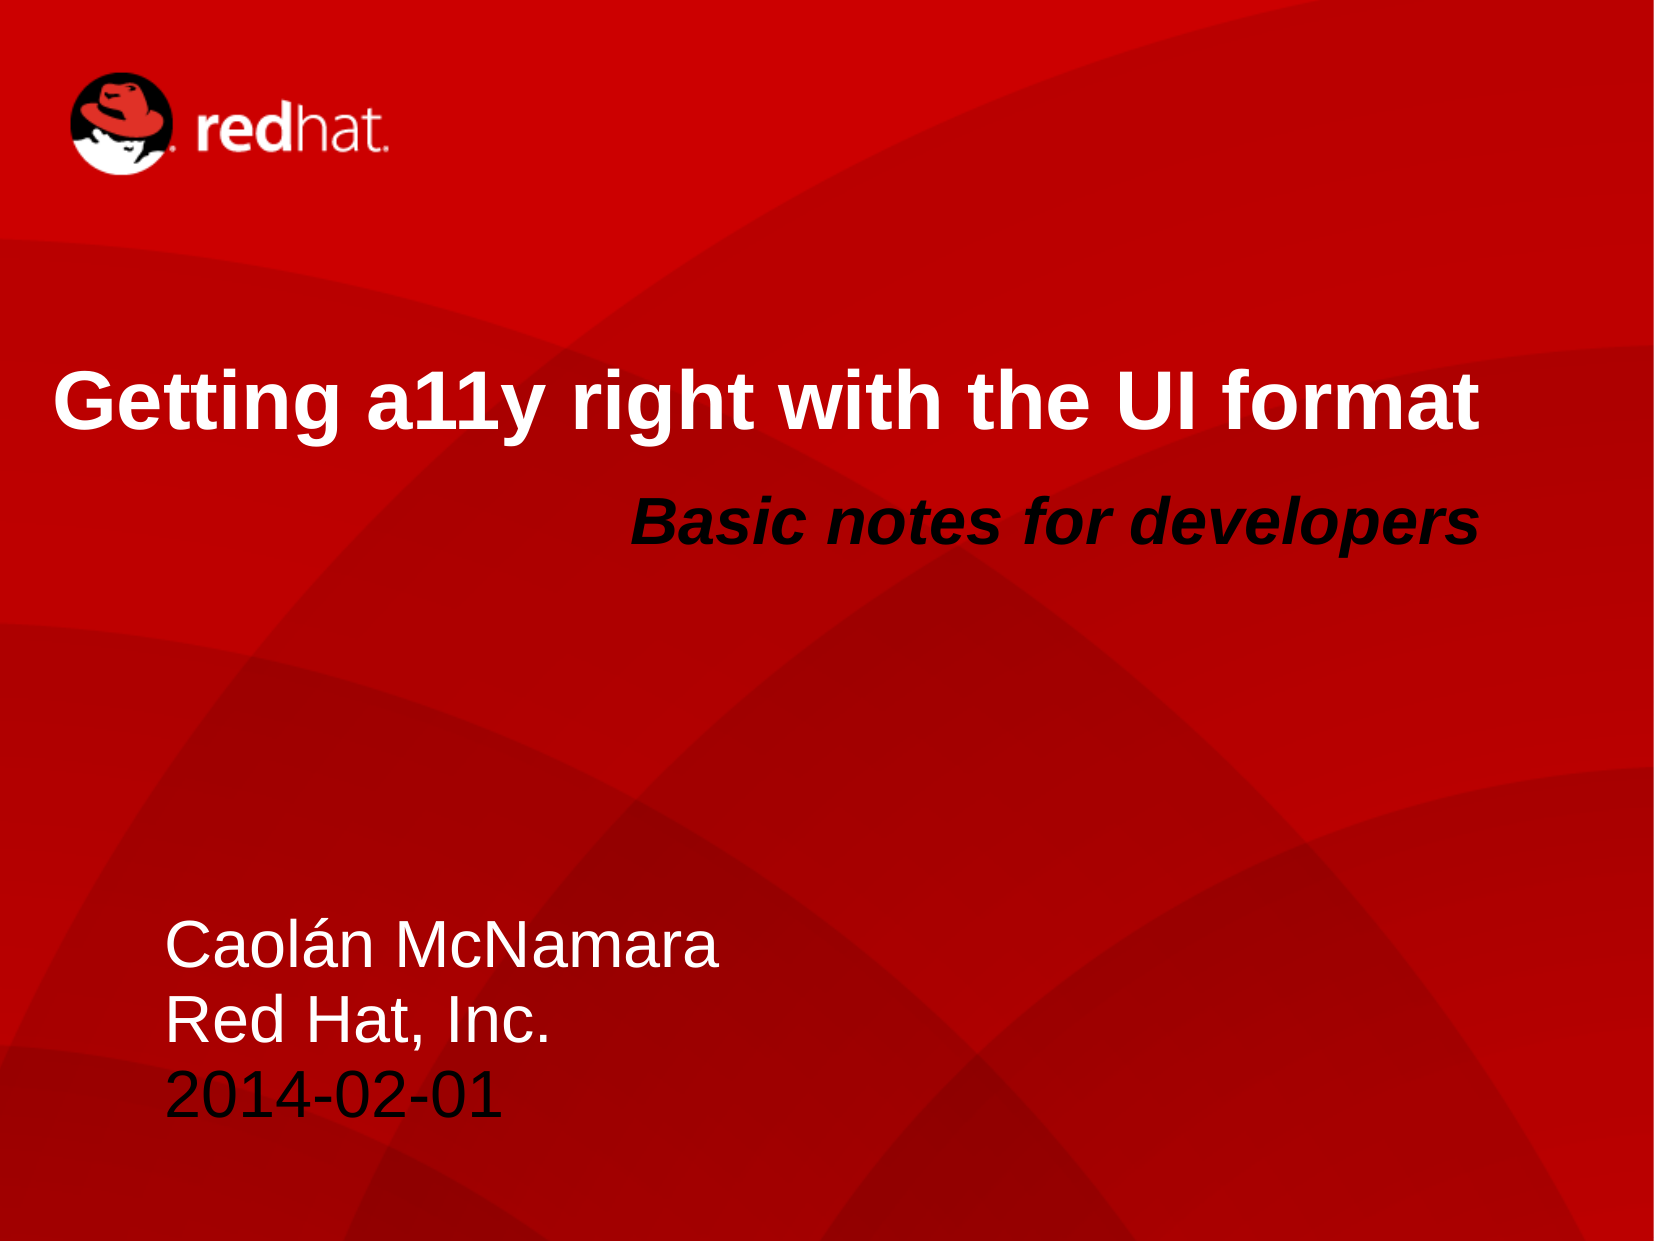

Getting a11y right with the UI format
Basic notes for developers
Caolán McNamara
Red Hat, Inc.
2014-02-01